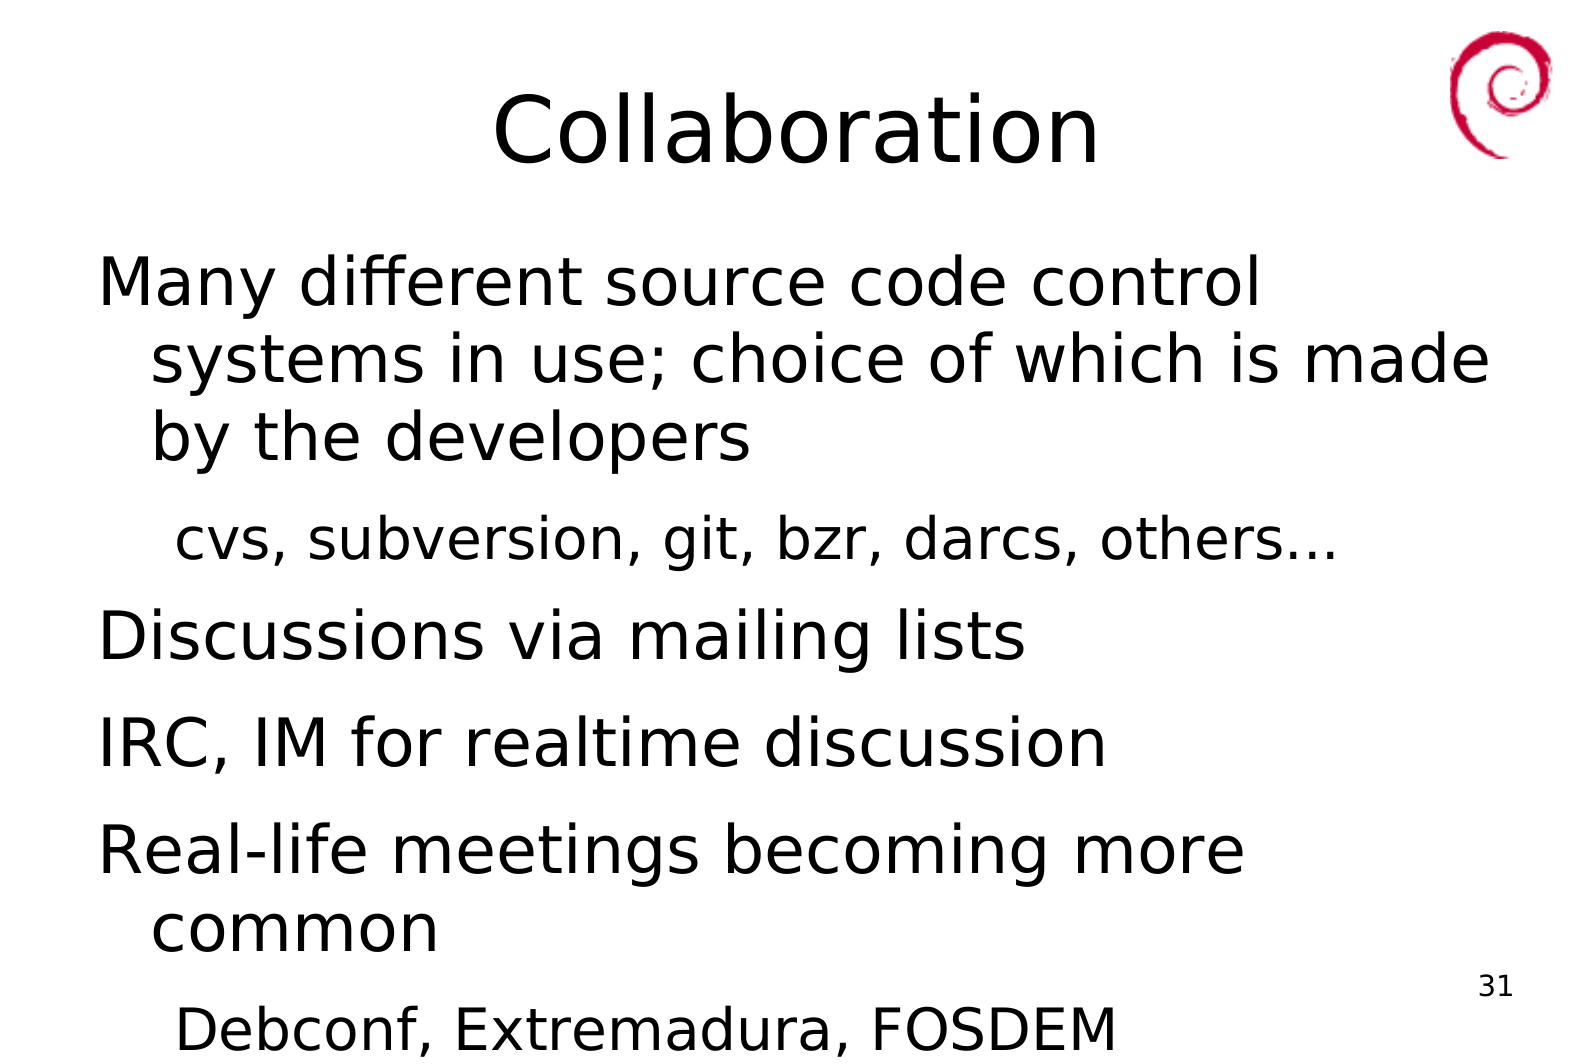

# Collaboration
Many different source code control systems in use; choice of which is made by the developers
cvs, subversion, git, bzr, darcs, others...
Discussions via mailing lists
IRC, IM for realtime discussion
Real-life meetings becoming more common
Debconf, Extremadura, FOSDEM
31